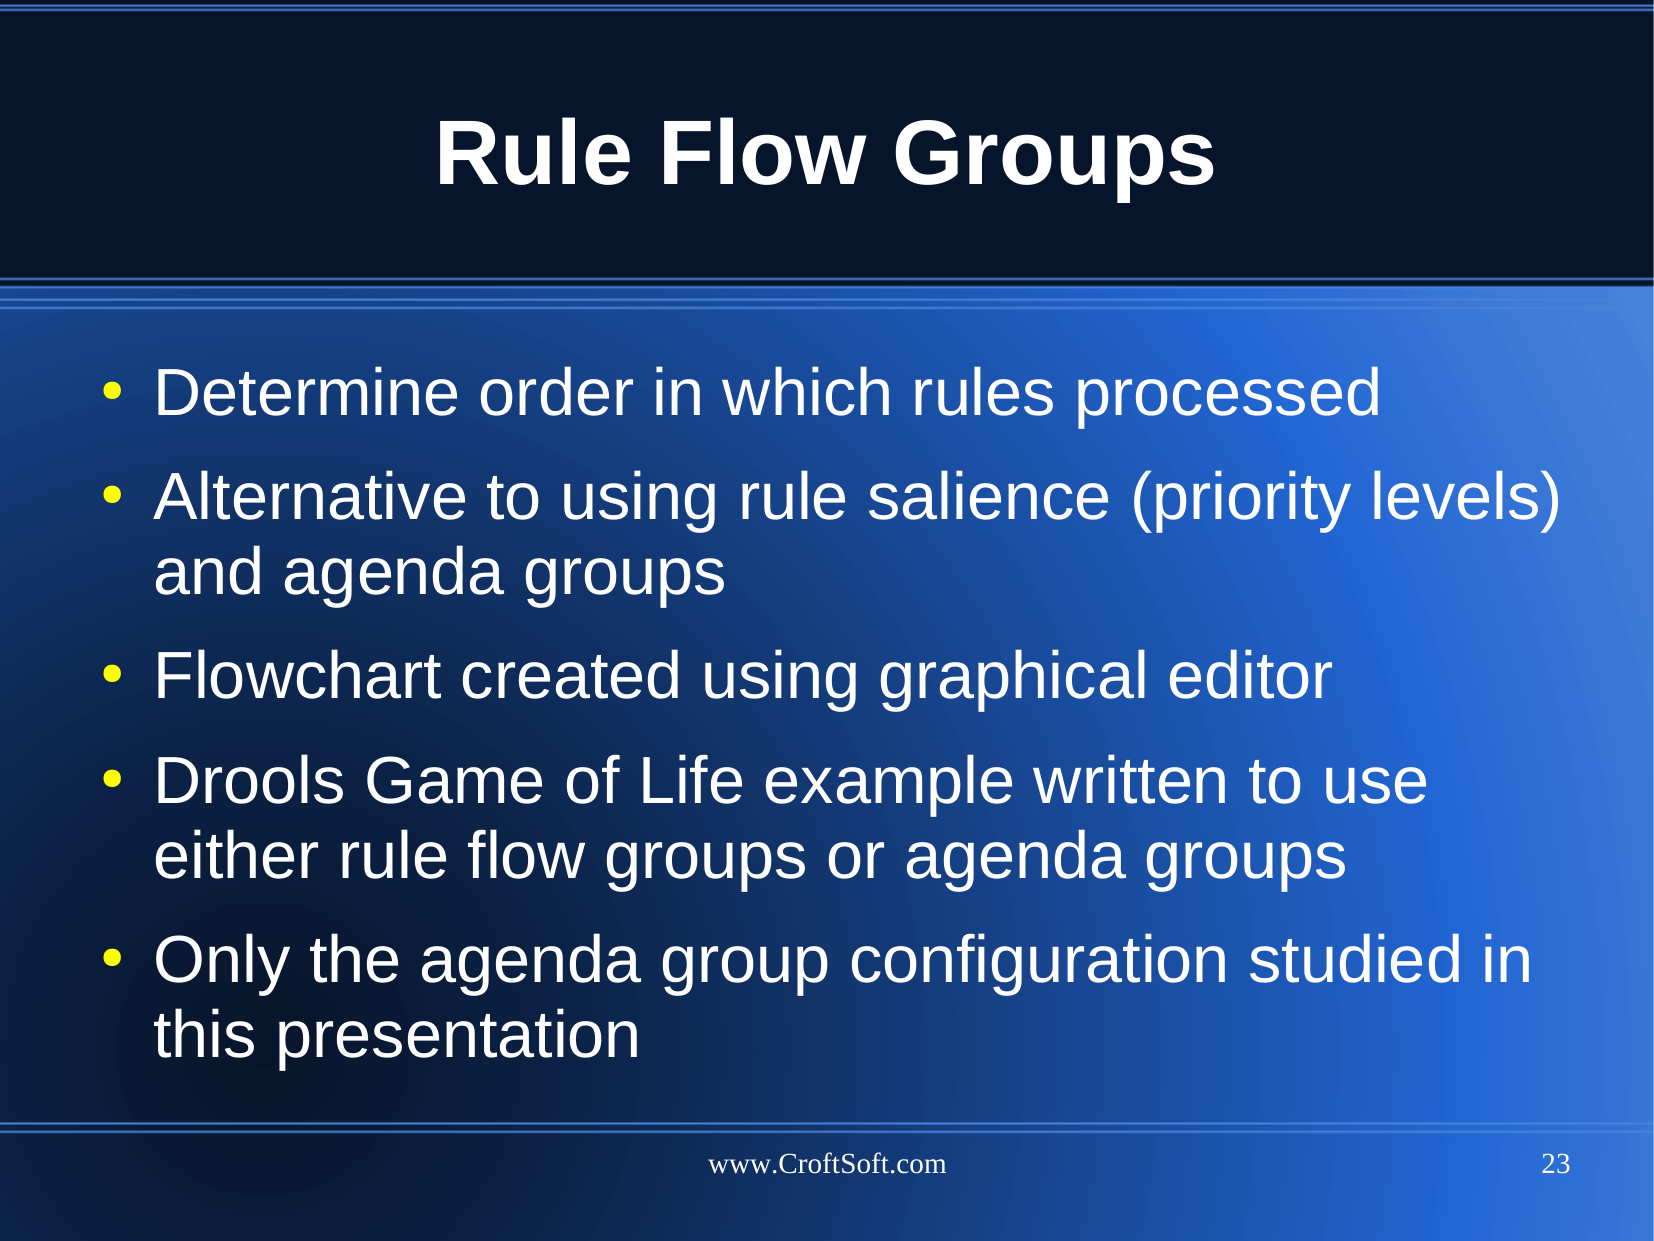

# Rule Flow Groups
Determine order in which rules processed
Alternative to using rule salience (priority levels) and agenda groups
Flowchart created using graphical editor
Drools Game of Life example written to use either rule flow groups or agenda groups
Only the agenda group configuration studied in this presentation
www.CroftSoft.com
23